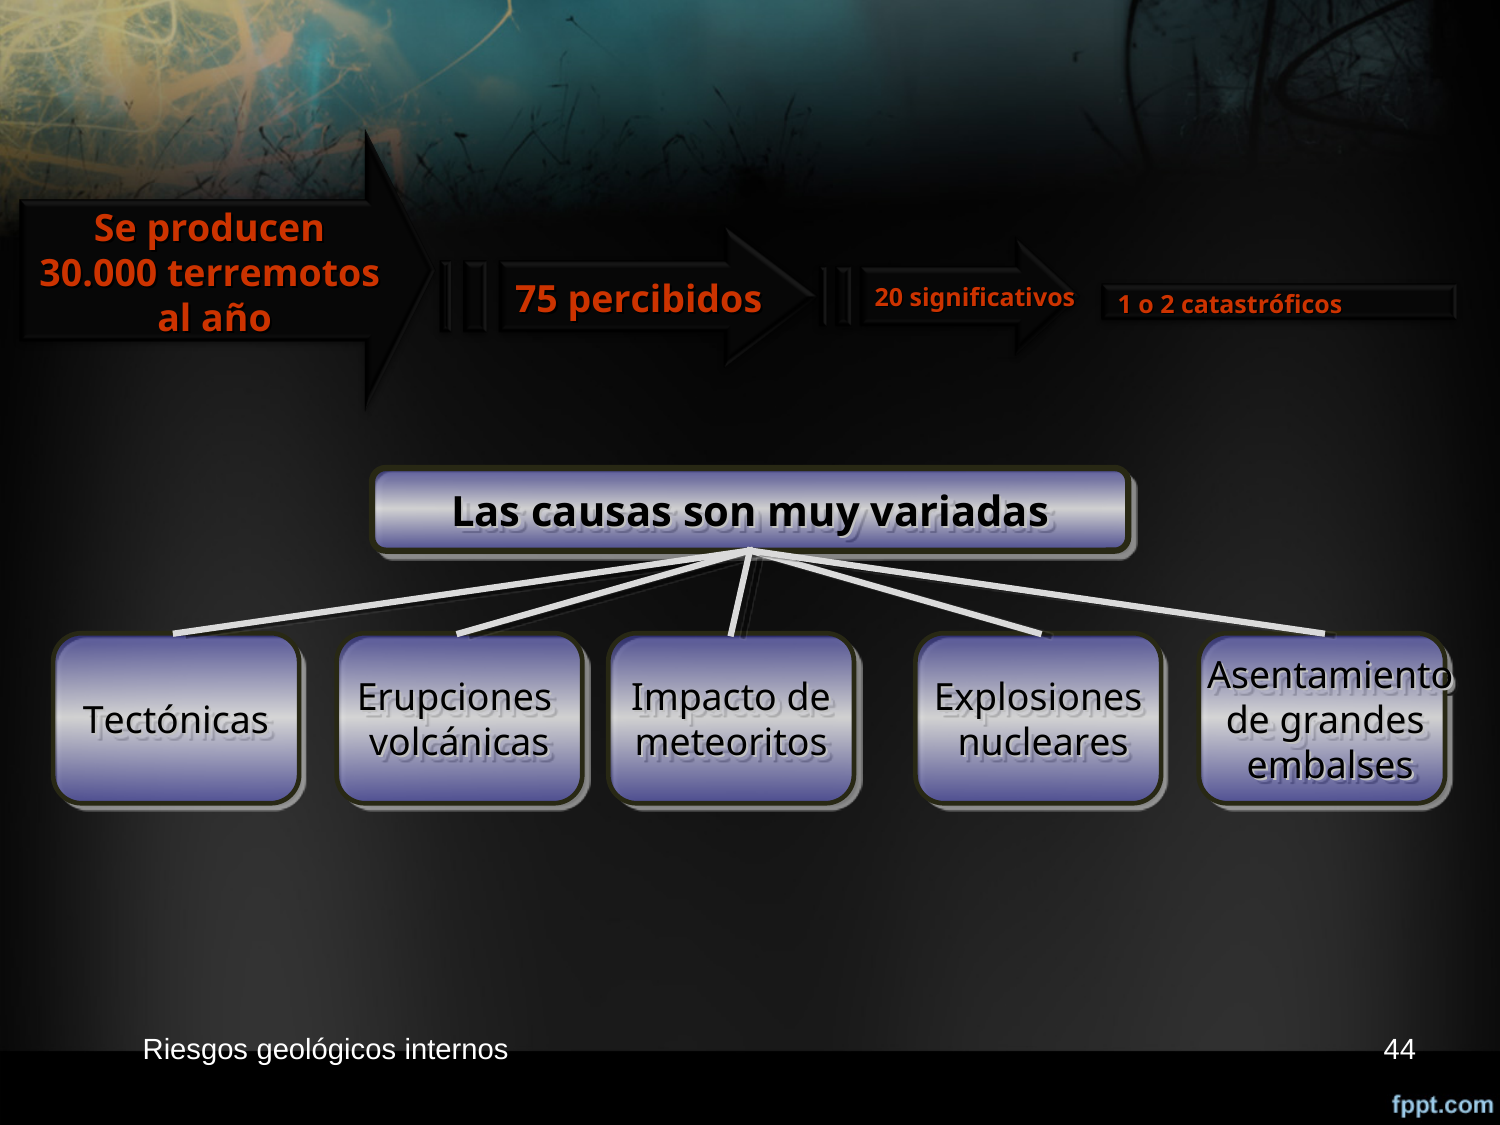

Se producen
30.000 terremotos
 al año
75 percibidos
20 significativos
1 o 2 catastróficos
Las causas son muy variadas
Tectónicas
Erupciones
volcánicas
Impacto de
meteoritos
Explosiones
 nucleares
Asentamiento
de grandes
embalses
Riesgos geológicos internos